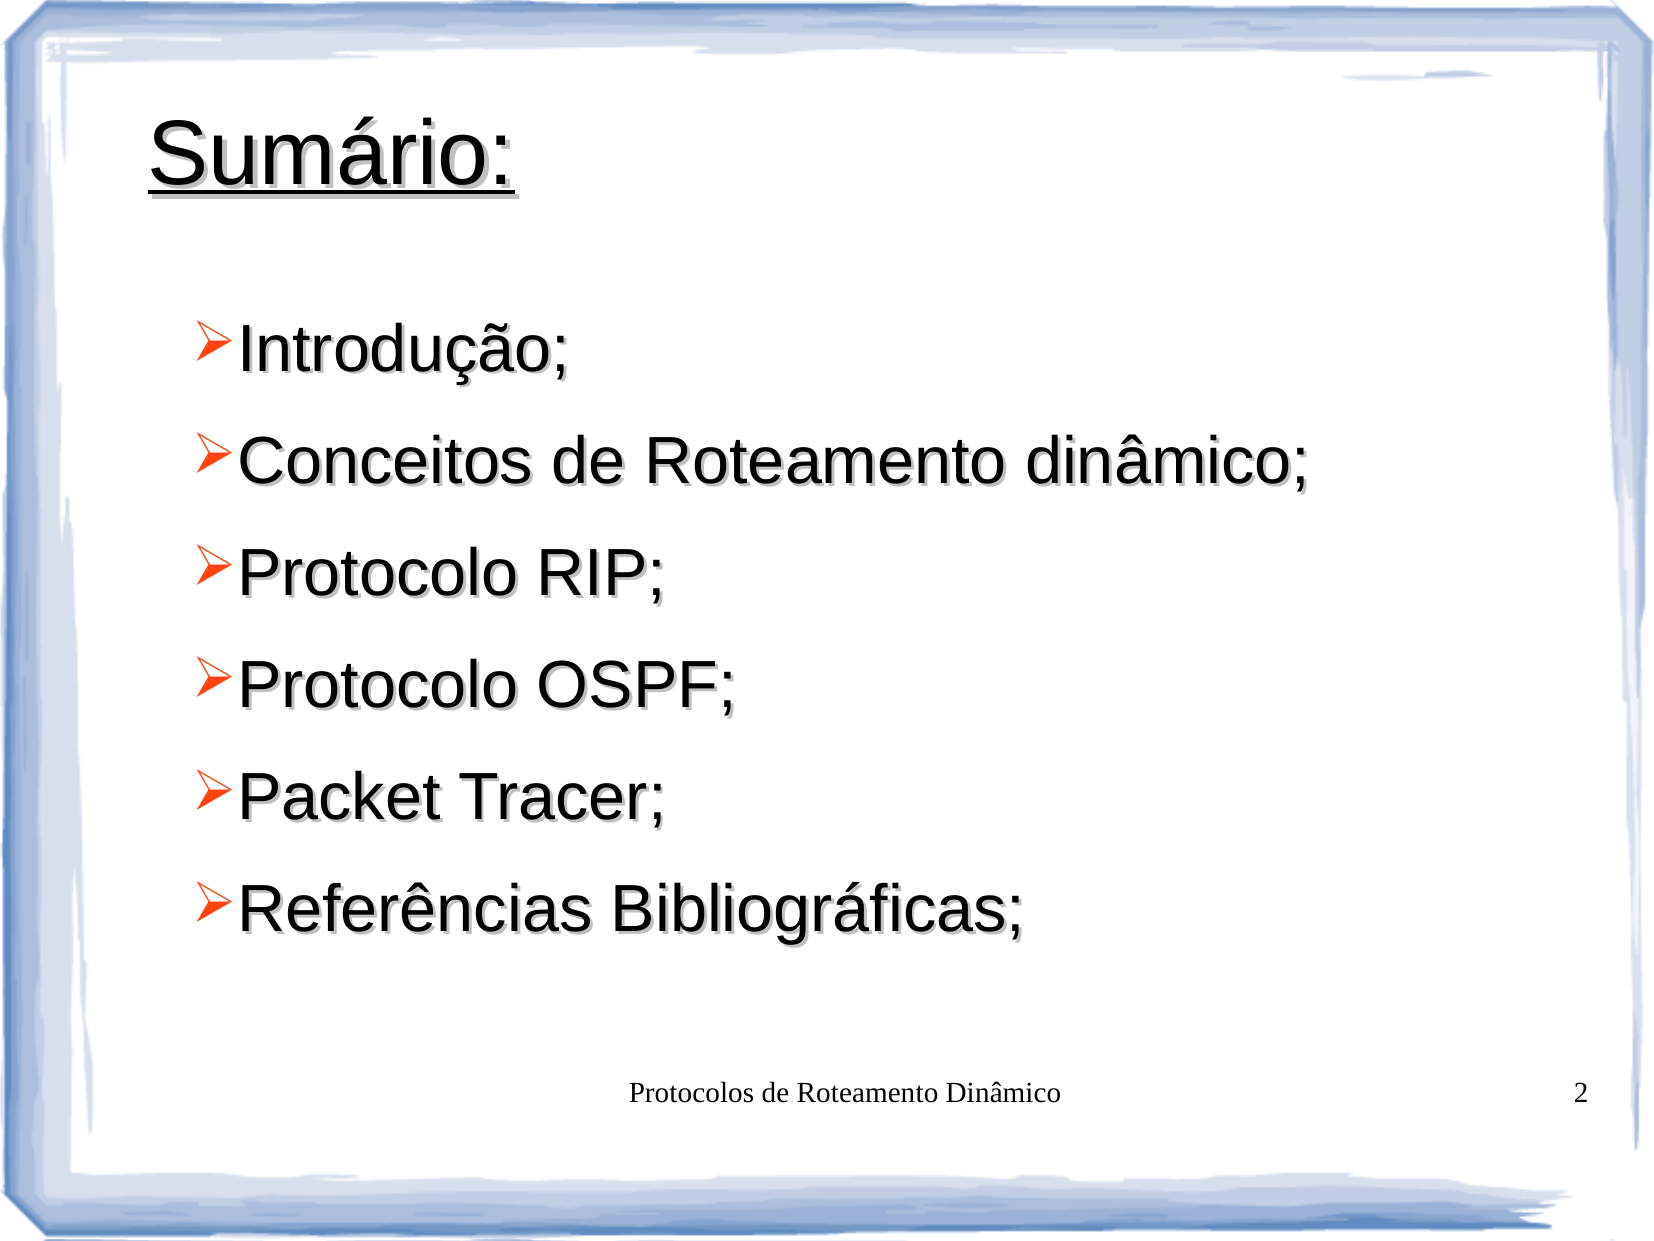

# Sumário:
Introdução;
Conceitos de Roteamento dinâmico;
Protocolo RIP;
Protocolo OSPF;
Packet Tracer;
Referências Bibliográficas;
Protocolos de Roteamento Dinâmico
2